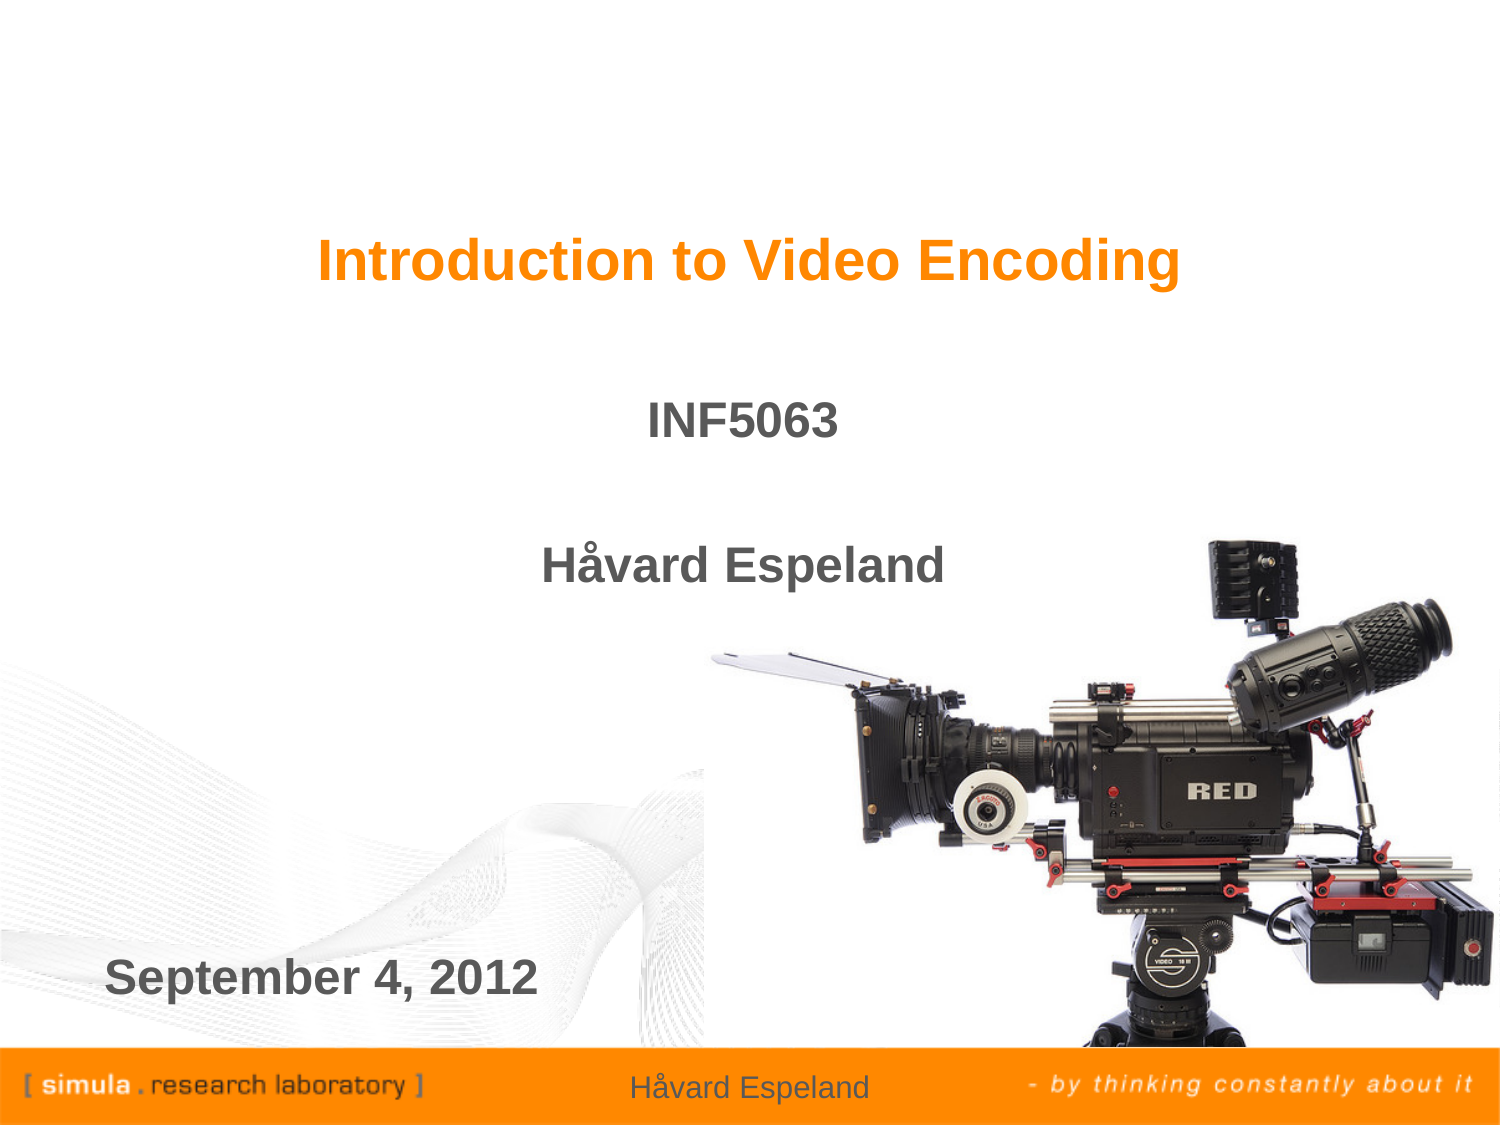

# Introduction to Video Encoding
INF5063
Håvard Espeland
September 4, 2012